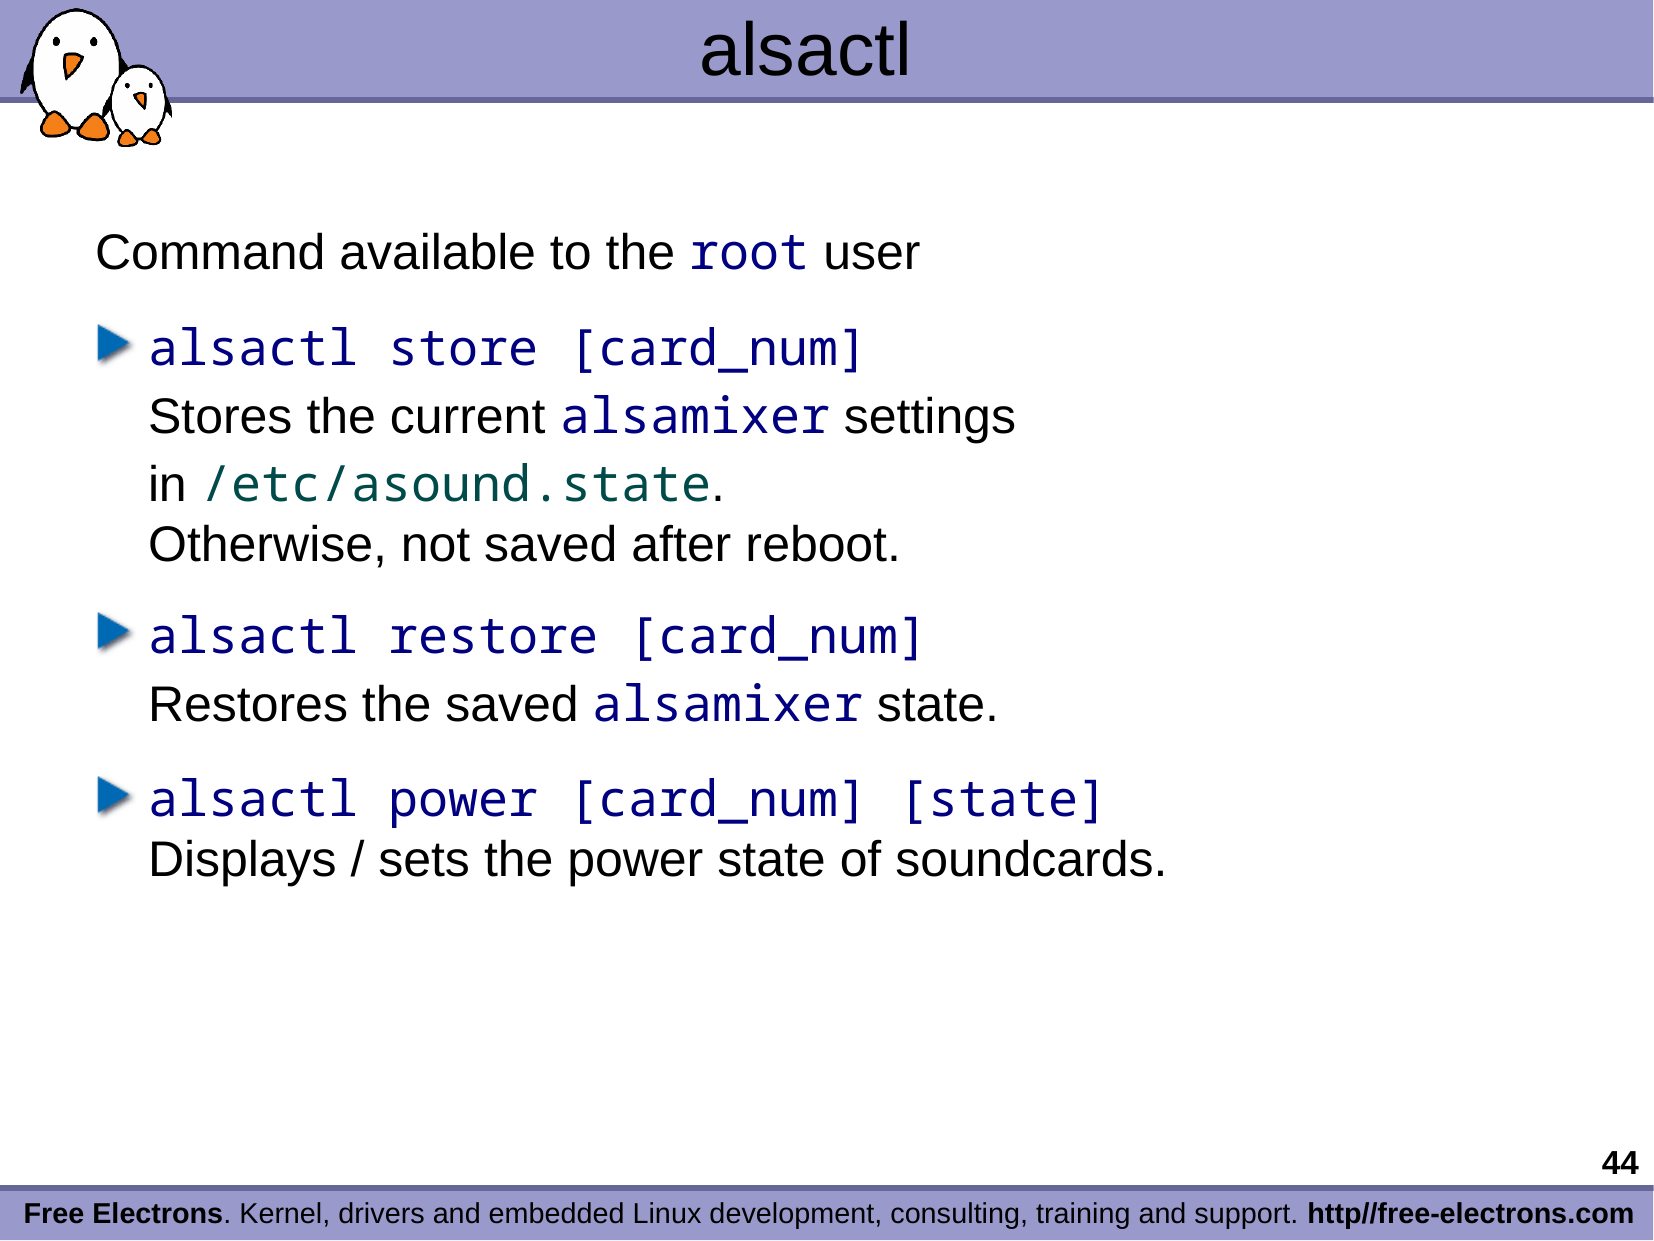

# alsactl
Command available to the root user
alsactl store [card_num]
Stores the current alsamixer settings
in /etc/asound.state.
Otherwise, not saved after reboot.
alsactl restore [card_num]
Restores the saved alsamixer state.
alsactl power [card_num] [state]
Displays / sets the power state of soundcards.